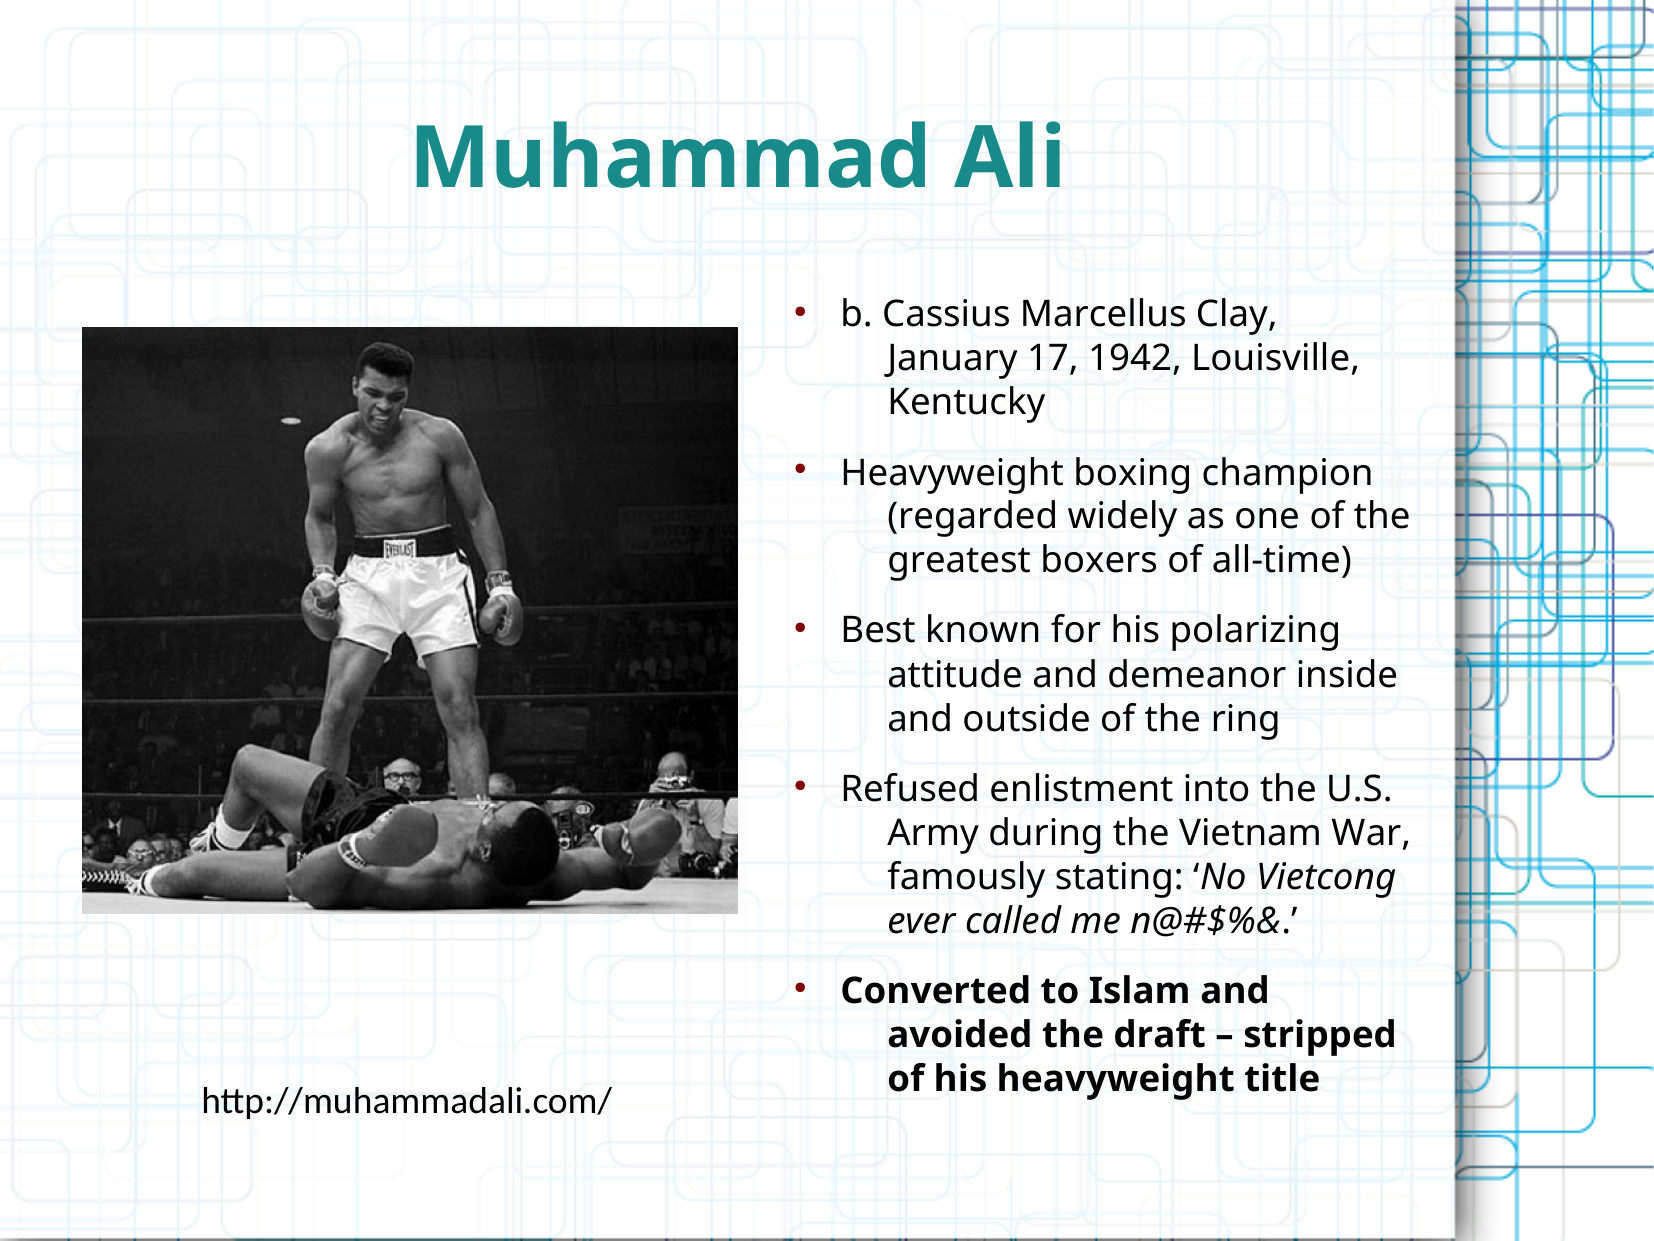

# Muhammad Ali
b. Cassius Marcellus Clay, January 17, 1942, Louisville, Kentucky
Heavyweight boxing champion (regarded widely as one of the greatest boxers of all-time)
Best known for his polarizing attitude and demeanor inside and outside of the ring
Refused enlistment into the U.S. Army during the Vietnam War, famously stating: ‘No Vietcong ever called me n@#$%&.’
Converted to Islam and avoided the draft – stripped of his heavyweight title
http://muhammadali.com/